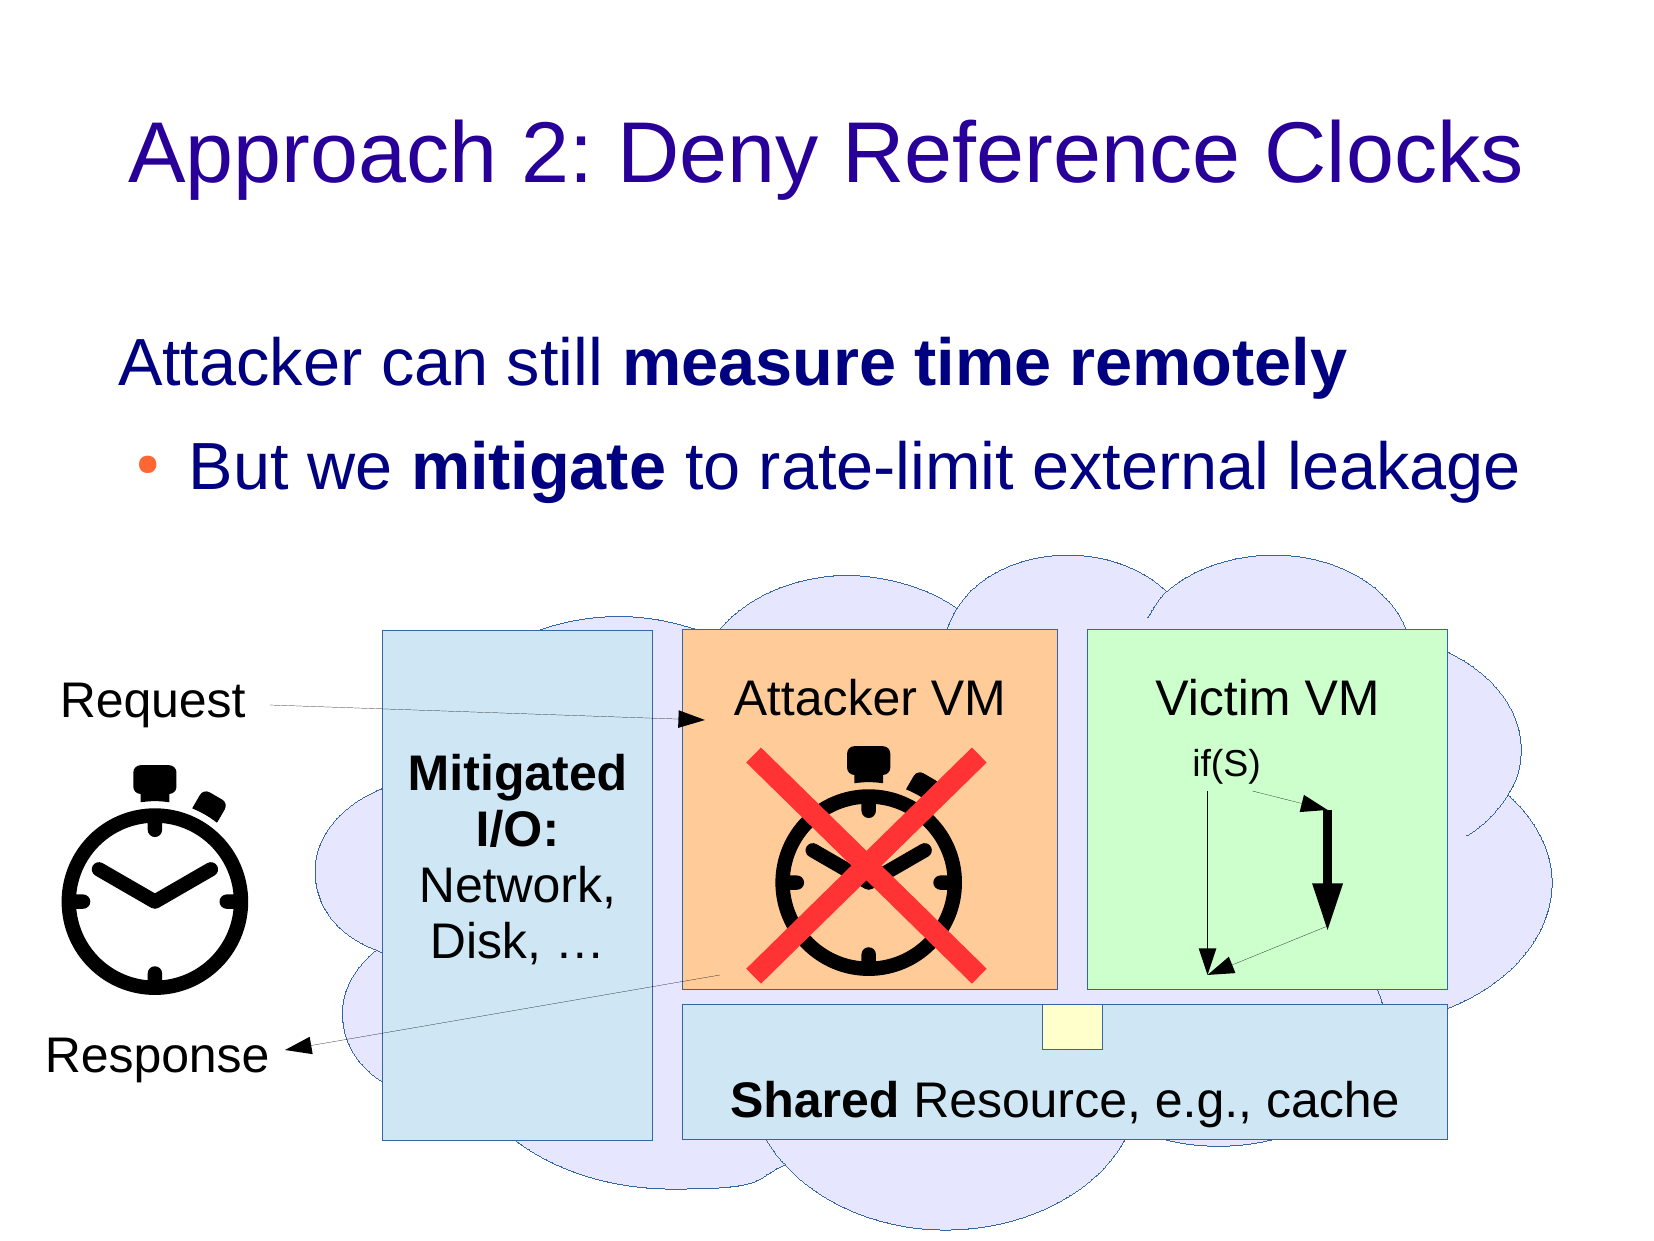

# Approach 2: Deny Reference Clocks
Attacker can still measure time remotely
But we mitigate to rate-limit external leakage
Victim VM
Attacker VM
Mitigated
I/O:
Network,
Disk, …
Request
if(S)
Shared Resource, e.g., cache
Response